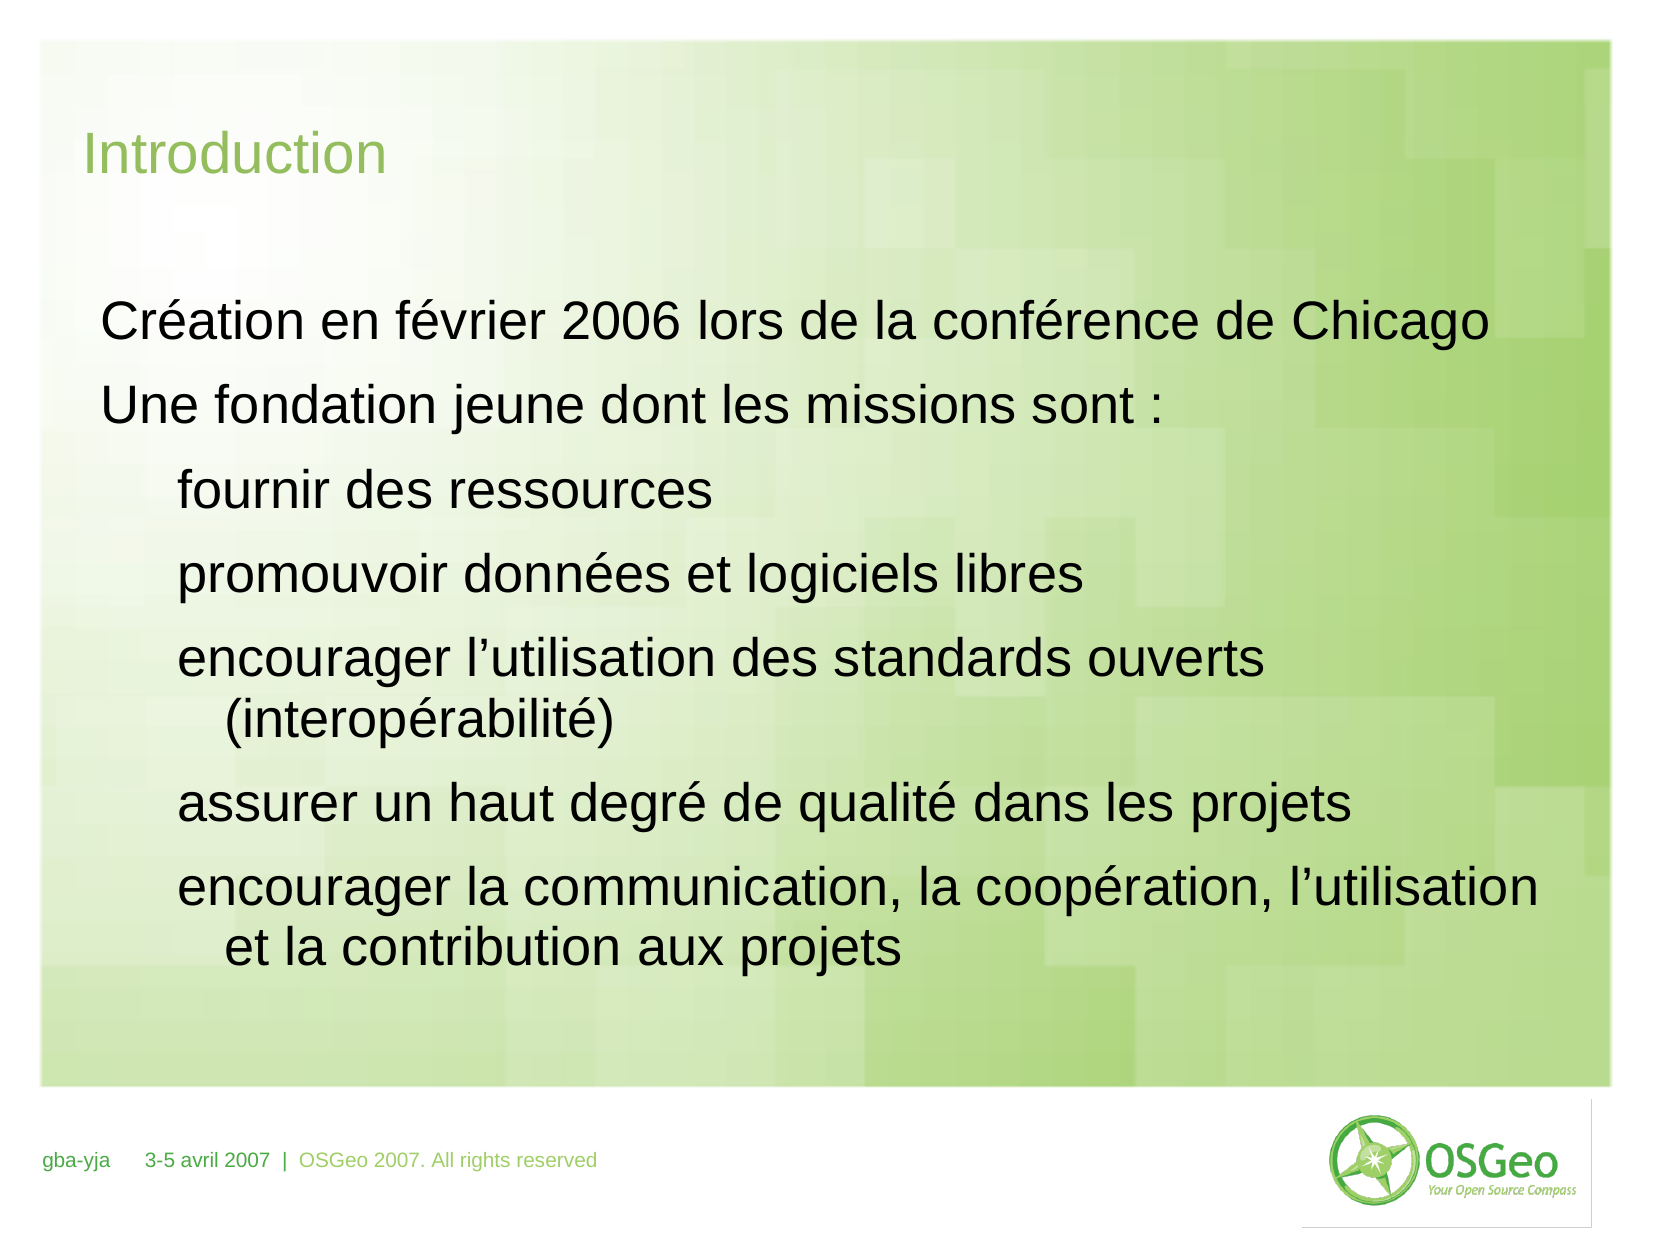

# Introduction
Création en février 2006 lors de la conférence de Chicago
Une fondation jeune dont les missions sont :
fournir des ressources
promouvoir données et logiciels libres
encourager l’utilisation des standards ouverts 	(interopérabilité)
assurer un haut degré de qualité dans les projets
encourager la communication, la coopération, l’utilisation et la contribution aux projets